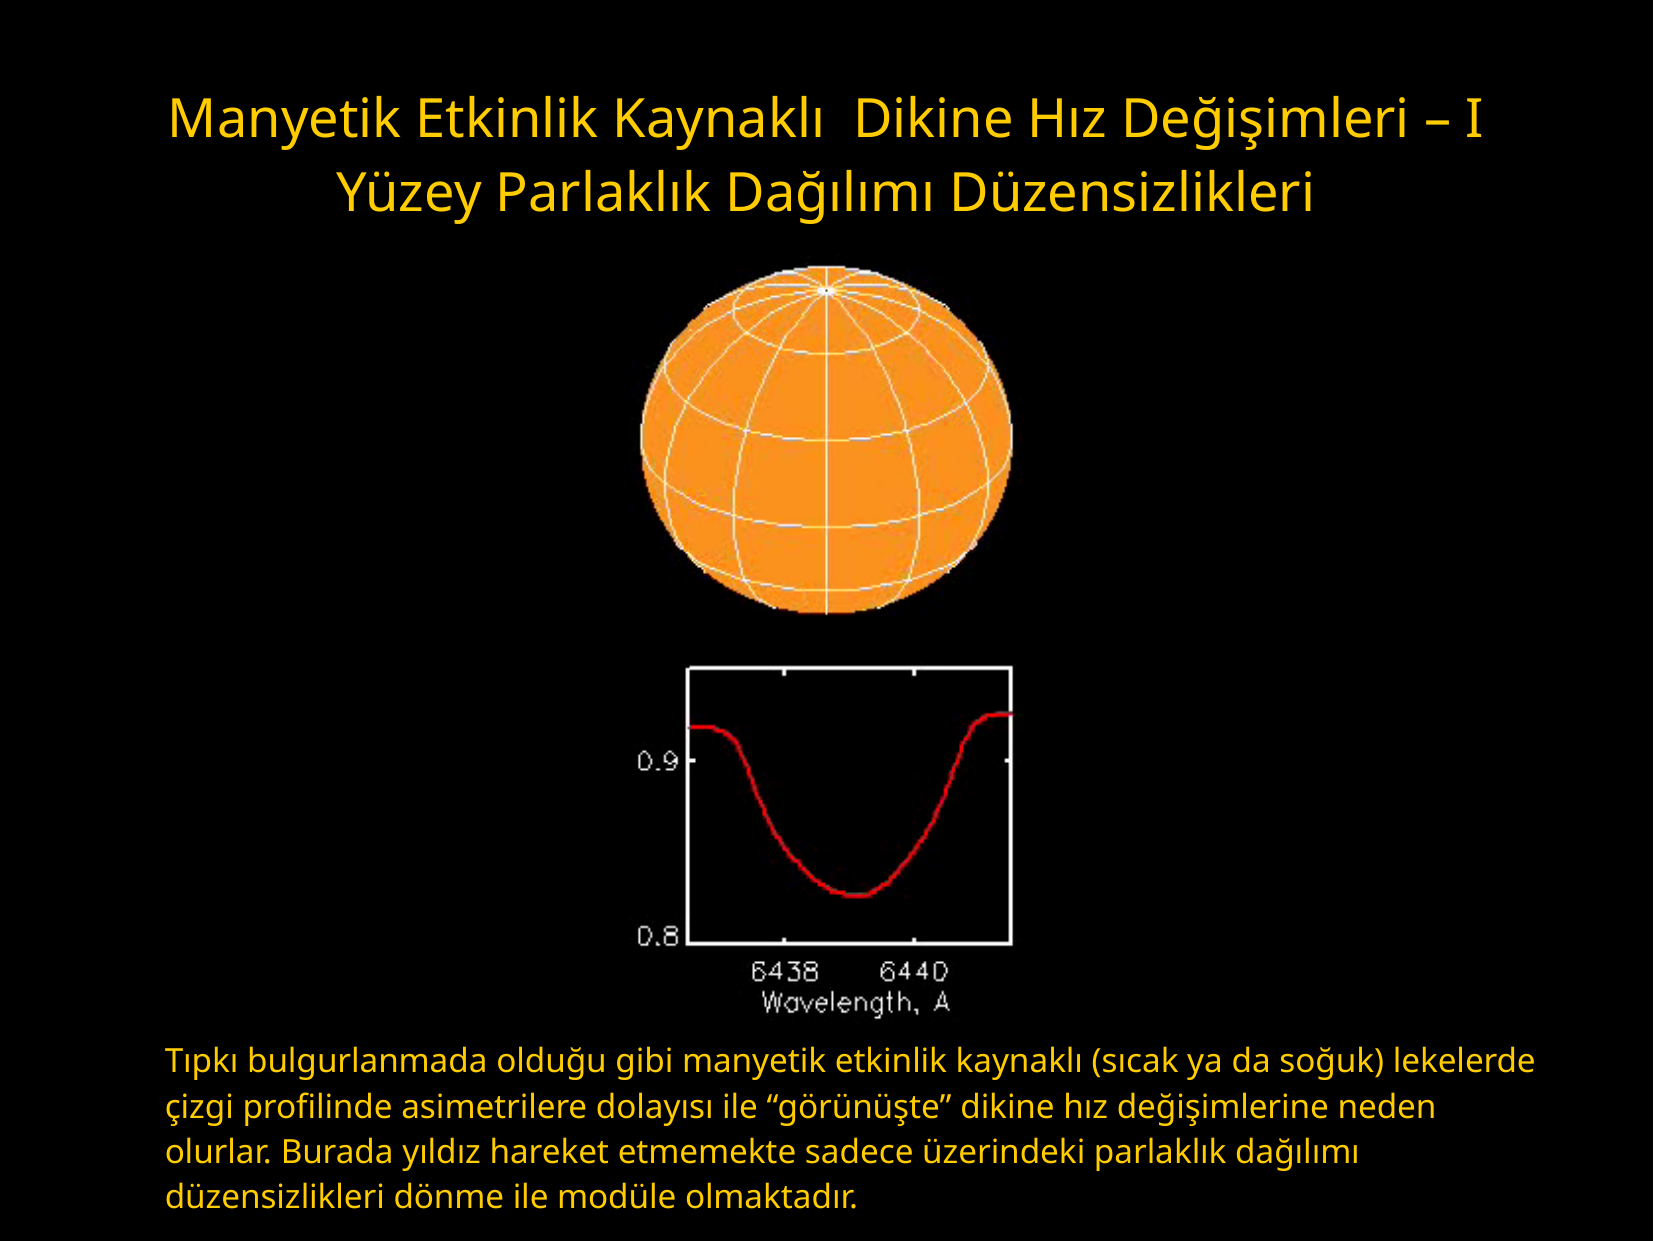

# Manyetik Etkinlik Kaynaklı Dikine Hız Değişimleri – I Yüzey Parlaklık Dağılımı Düzensizlikleri
Tıpkı bulgurlanmada olduğu gibi manyetik etkinlik kaynaklı (sıcak ya da soğuk) lekelerde çizgi profilinde asimetrilere dolayısı ile “görünüşte” dikine hız değişimlerine neden olurlar. Burada yıldız hareket etmemekte sadece üzerindeki parlaklık dağılımı düzensizlikleri dönme ile modüle olmaktadır.